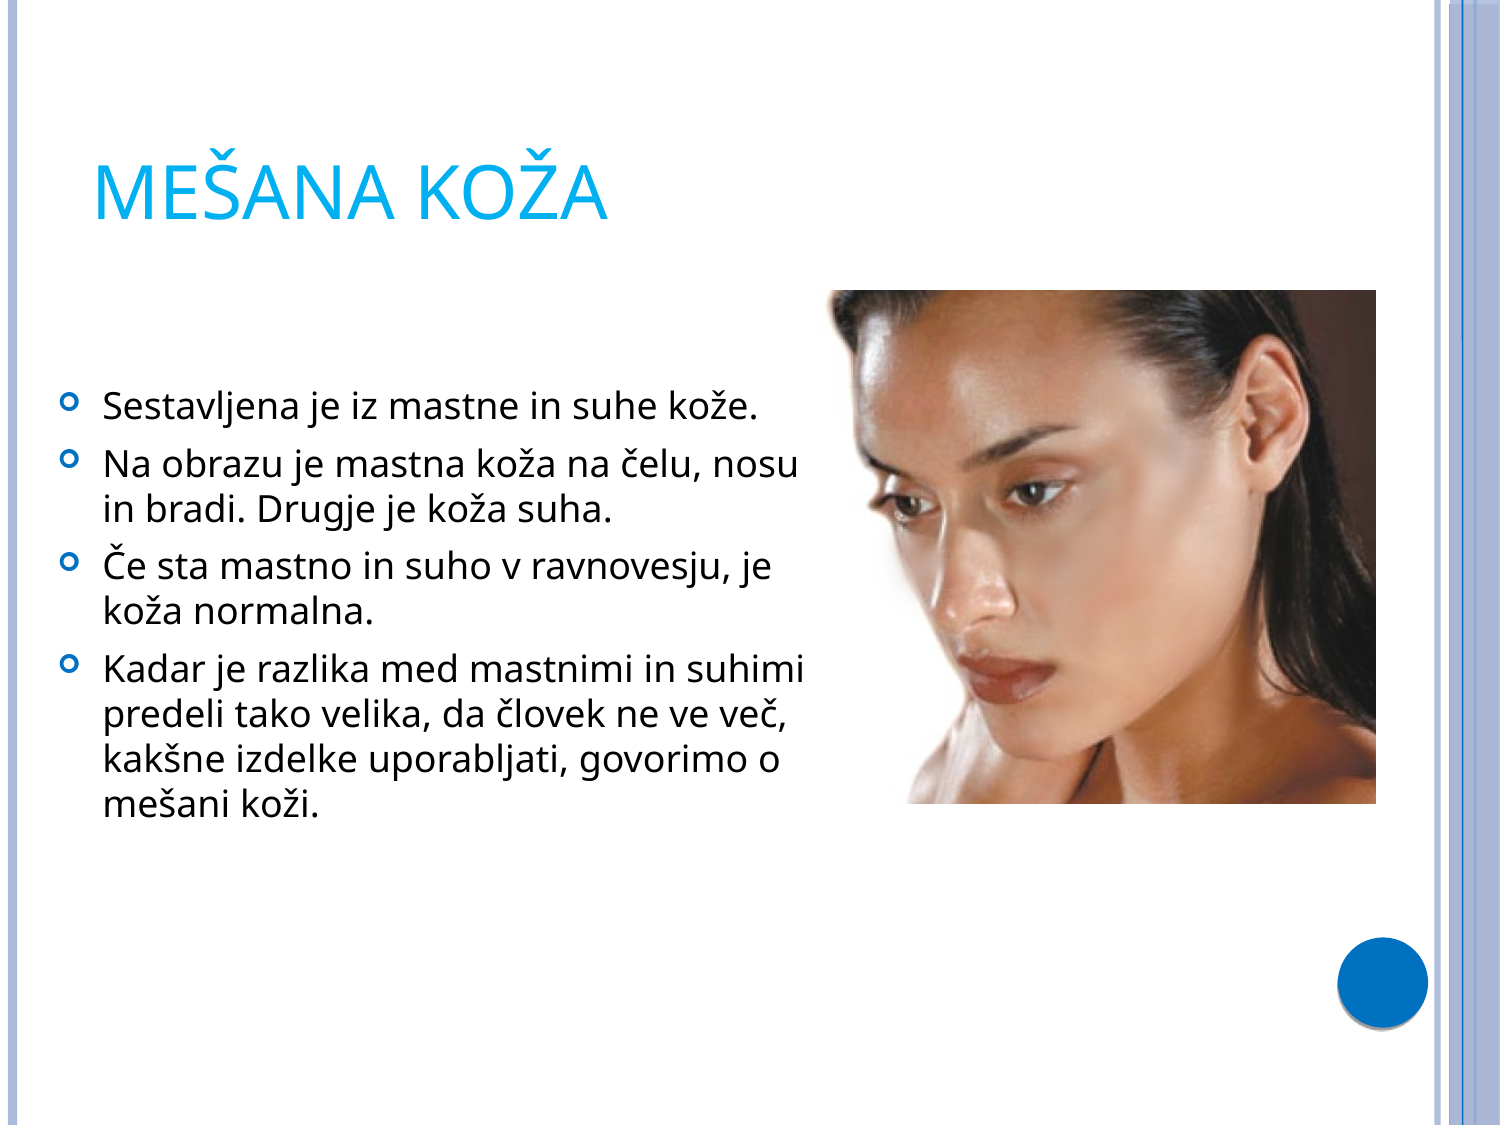

# Mešana koža
Sestavljena je iz mastne in suhe kože.
Na obrazu je mastna koža na čelu, nosu in bradi. Drugje je koža suha.
Če sta mastno in suho v ravnovesju, je koža normalna.
Kadar je razlika med mastnimi in suhimi predeli tako velika, da človek ne ve več, kakšne izdelke uporabljati, govorimo o mešani koži.